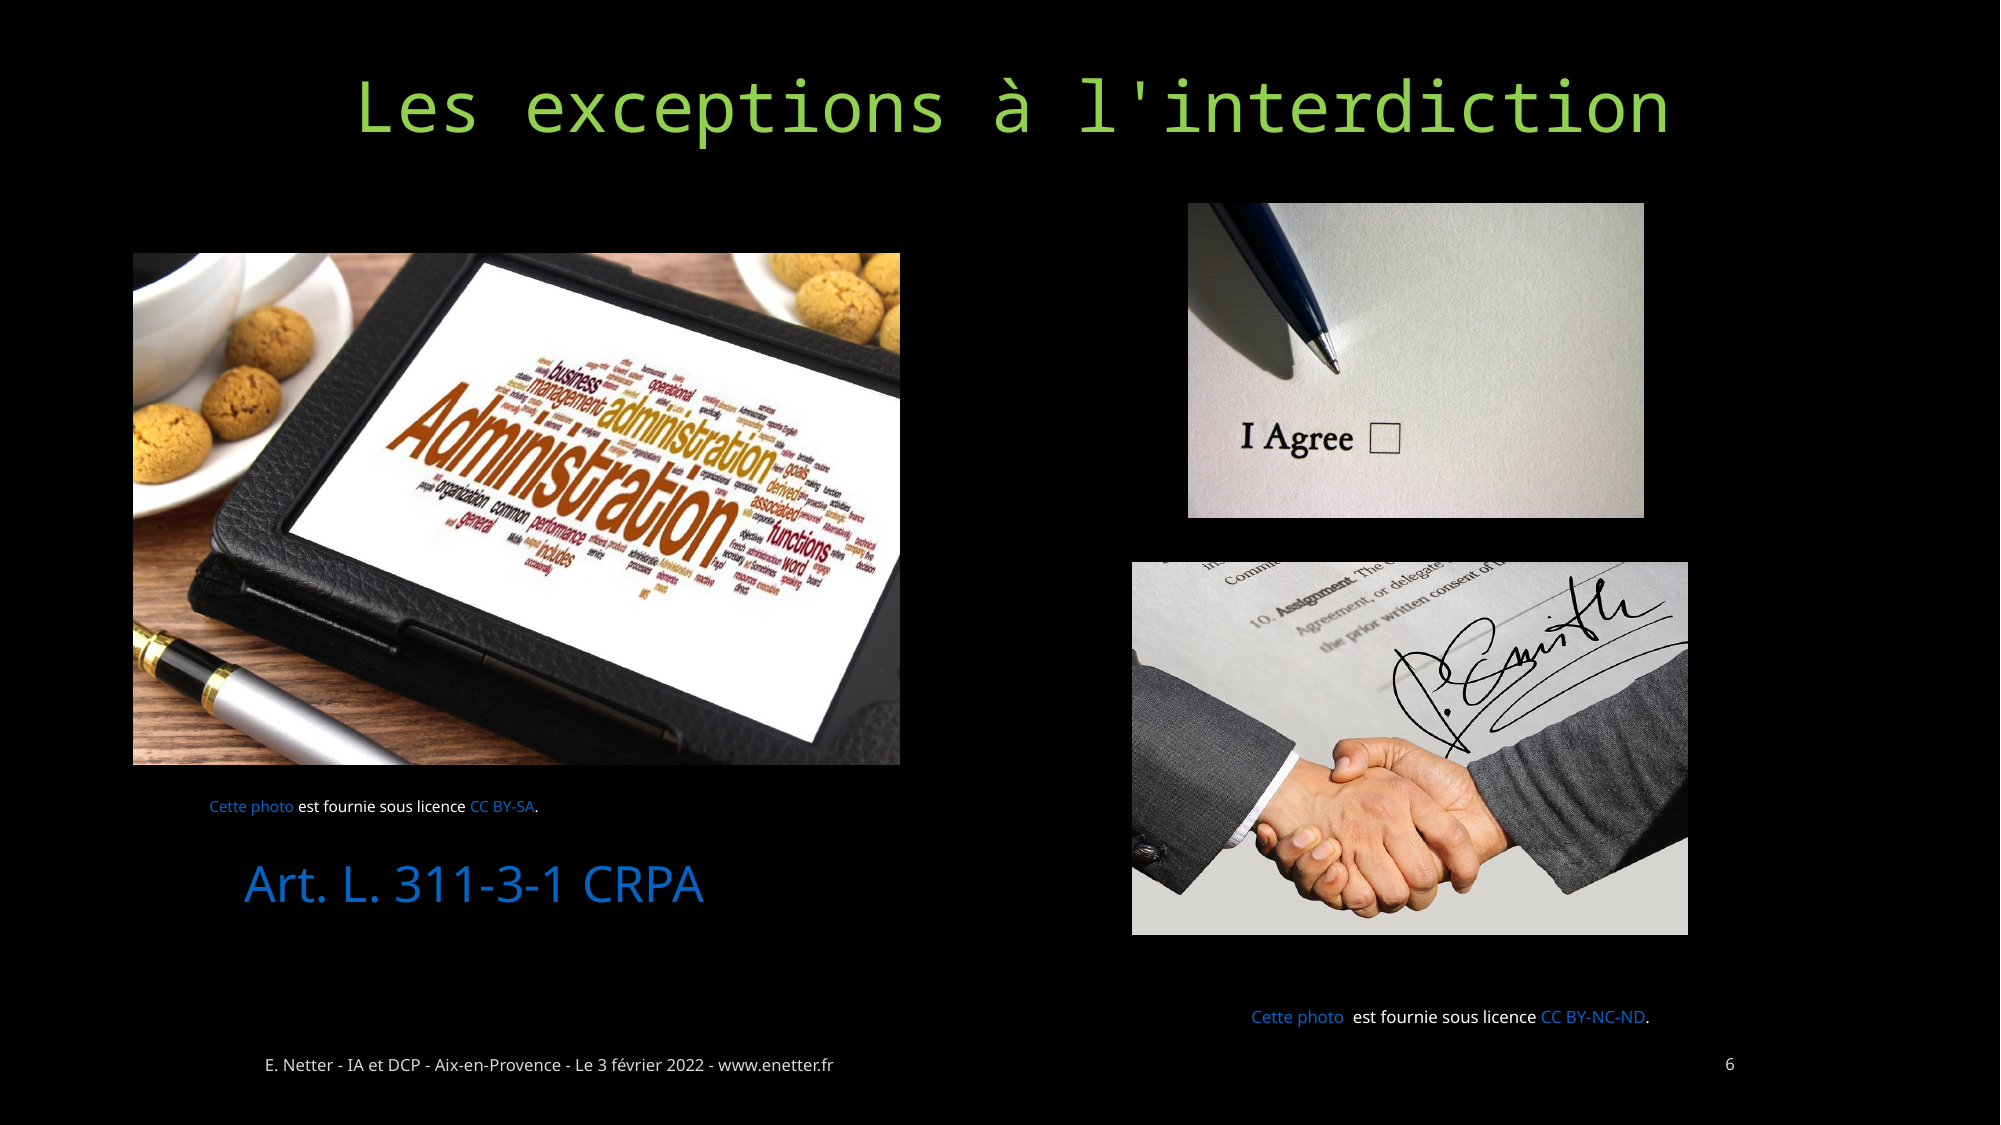

# Les exceptions à l'interdiction
Cette photo est fournie sous licence CC BY-SA.
Art. L. 311-3-1 CRPA
Cette photo  est fournie sous licence CC BY-NC-ND.
E. Netter - IA et DCP - Aix-en-Provence - Le 3 février 2022 - www.enetter.fr